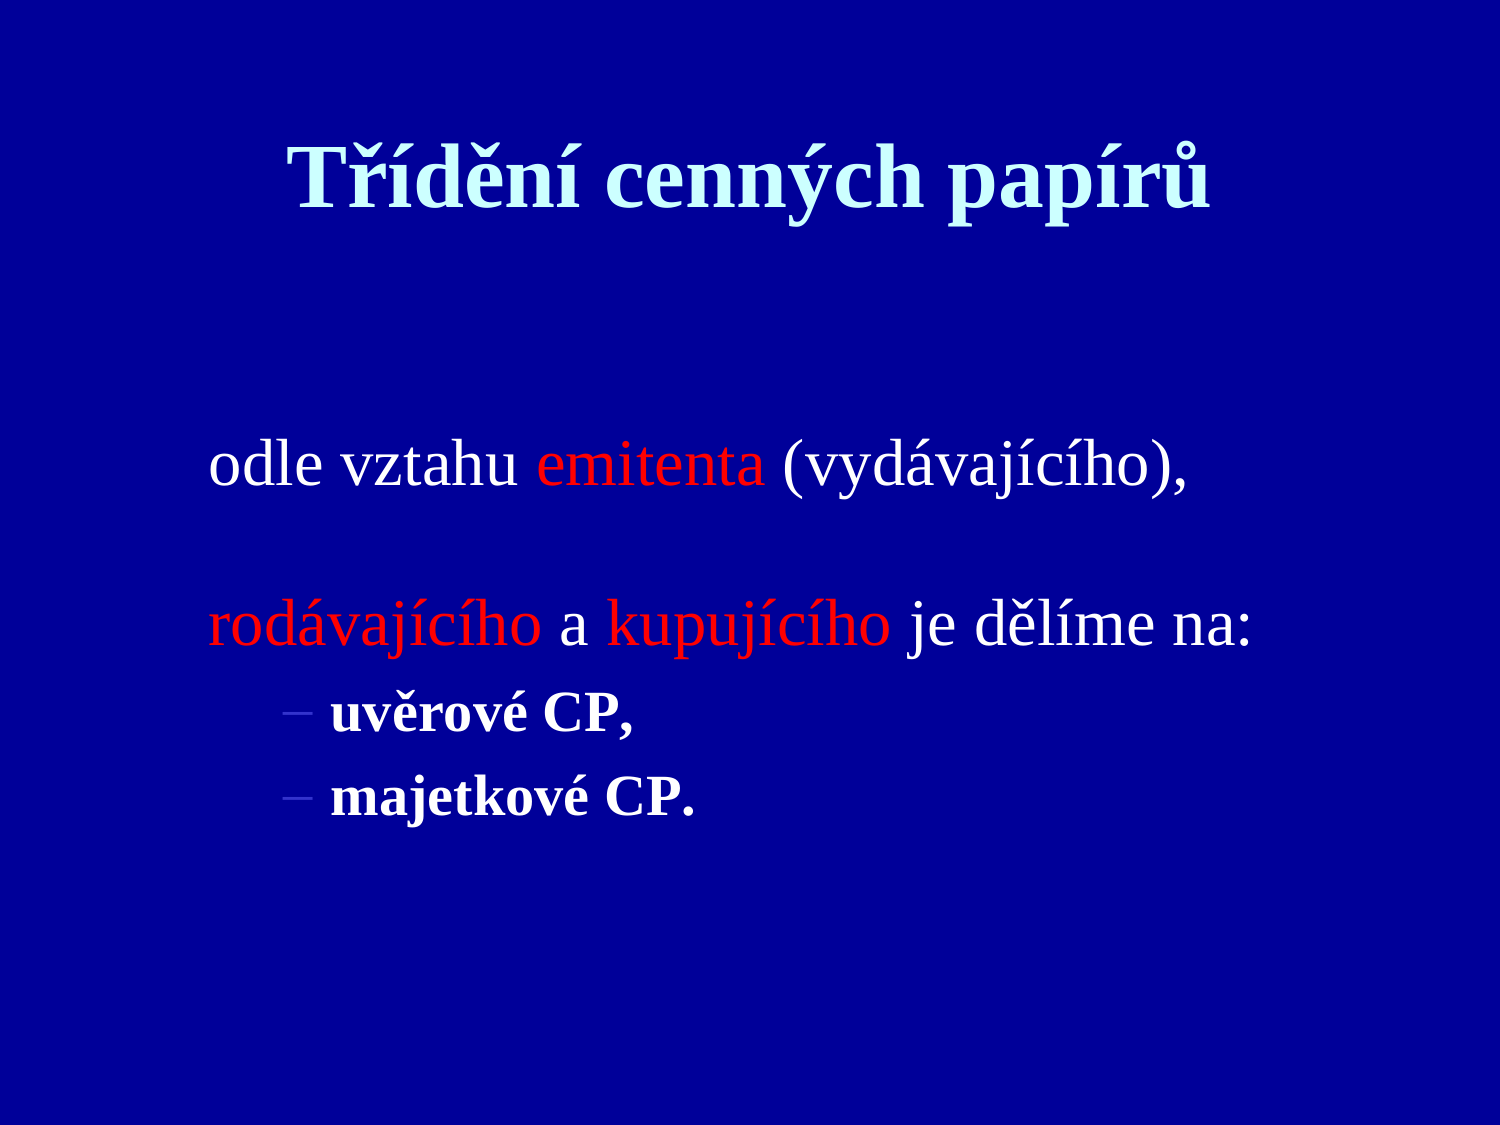

# Třídění cenných papírů
Podle vztahu emitenta (vydávajícího),
prodávajícího a kupujícího je dělíme na:
uvěrové CP,
majetkové CP.